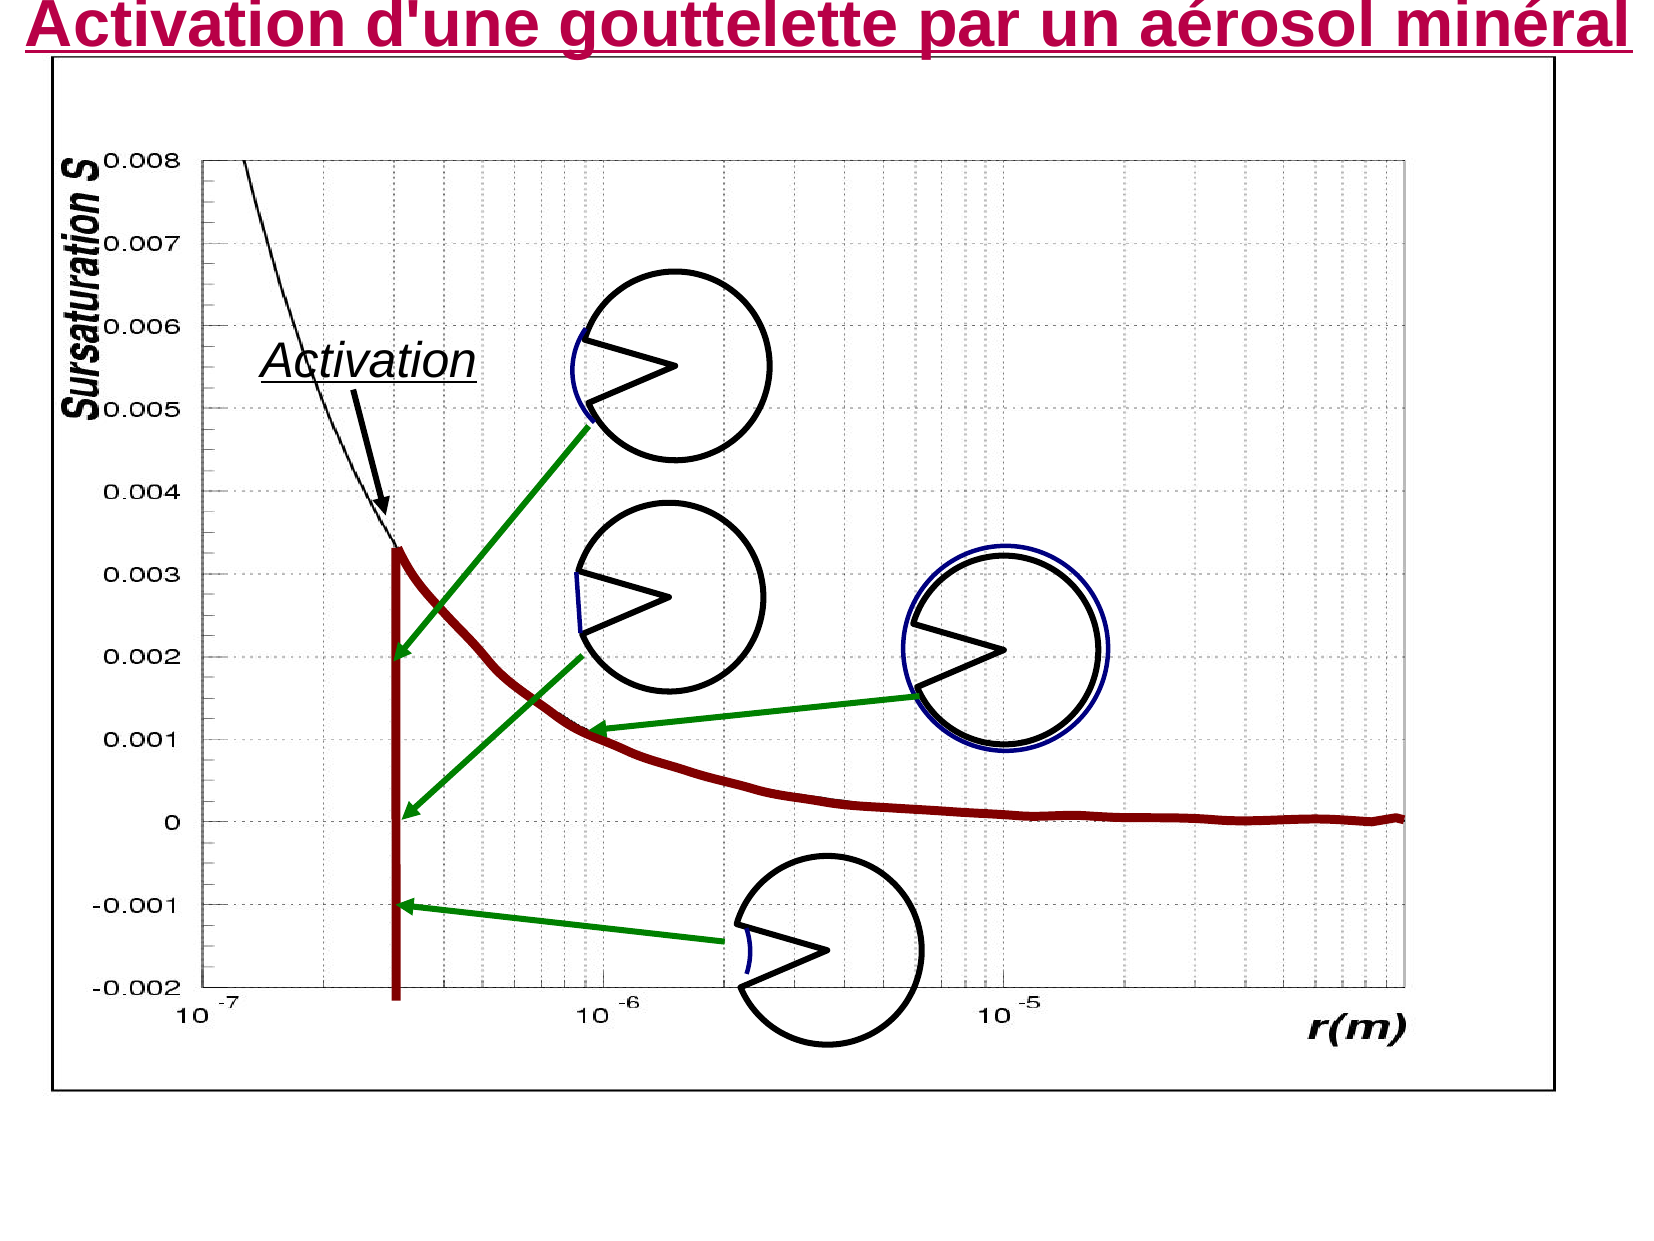

Activation d'une gouttelette par un aérosol minéral
Activation